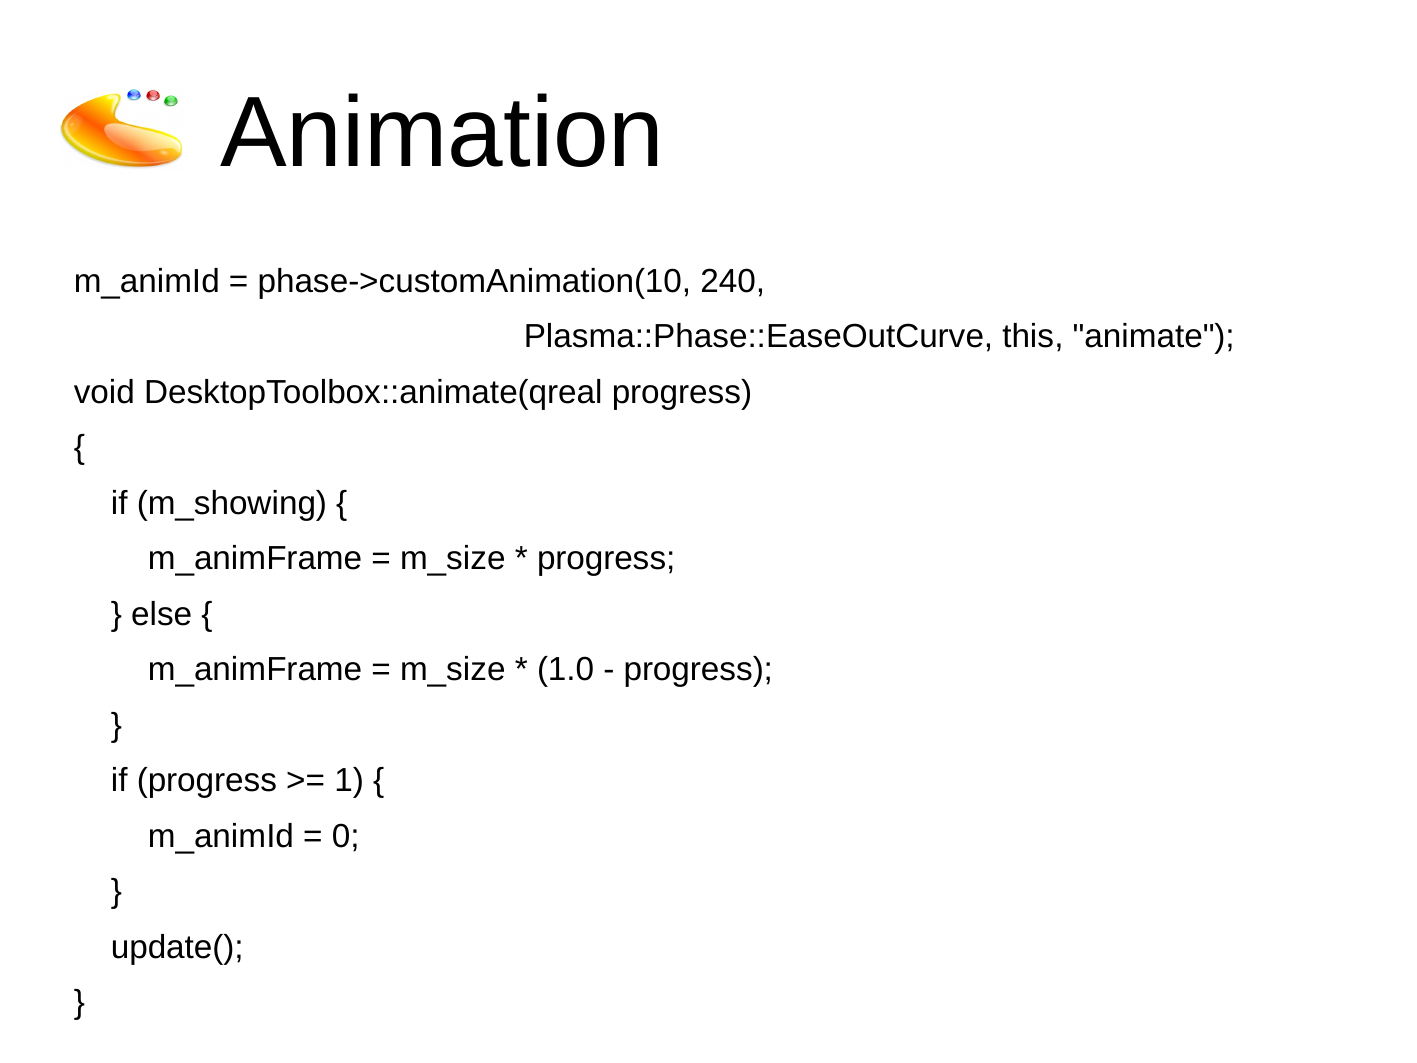

Animation
m_animId = phase->customAnimation(10, 240,
						Plasma::Phase::EaseOutCurve, this, "animate");
void DesktopToolbox::animate(qreal progress)
{
 if (m_showing) {
 m_animFrame = m_size * progress;
 } else {
 m_animFrame = m_size * (1.0 - progress);
 }
 if (progress >= 1) {
 m_animId = 0;
 }
 update();
}